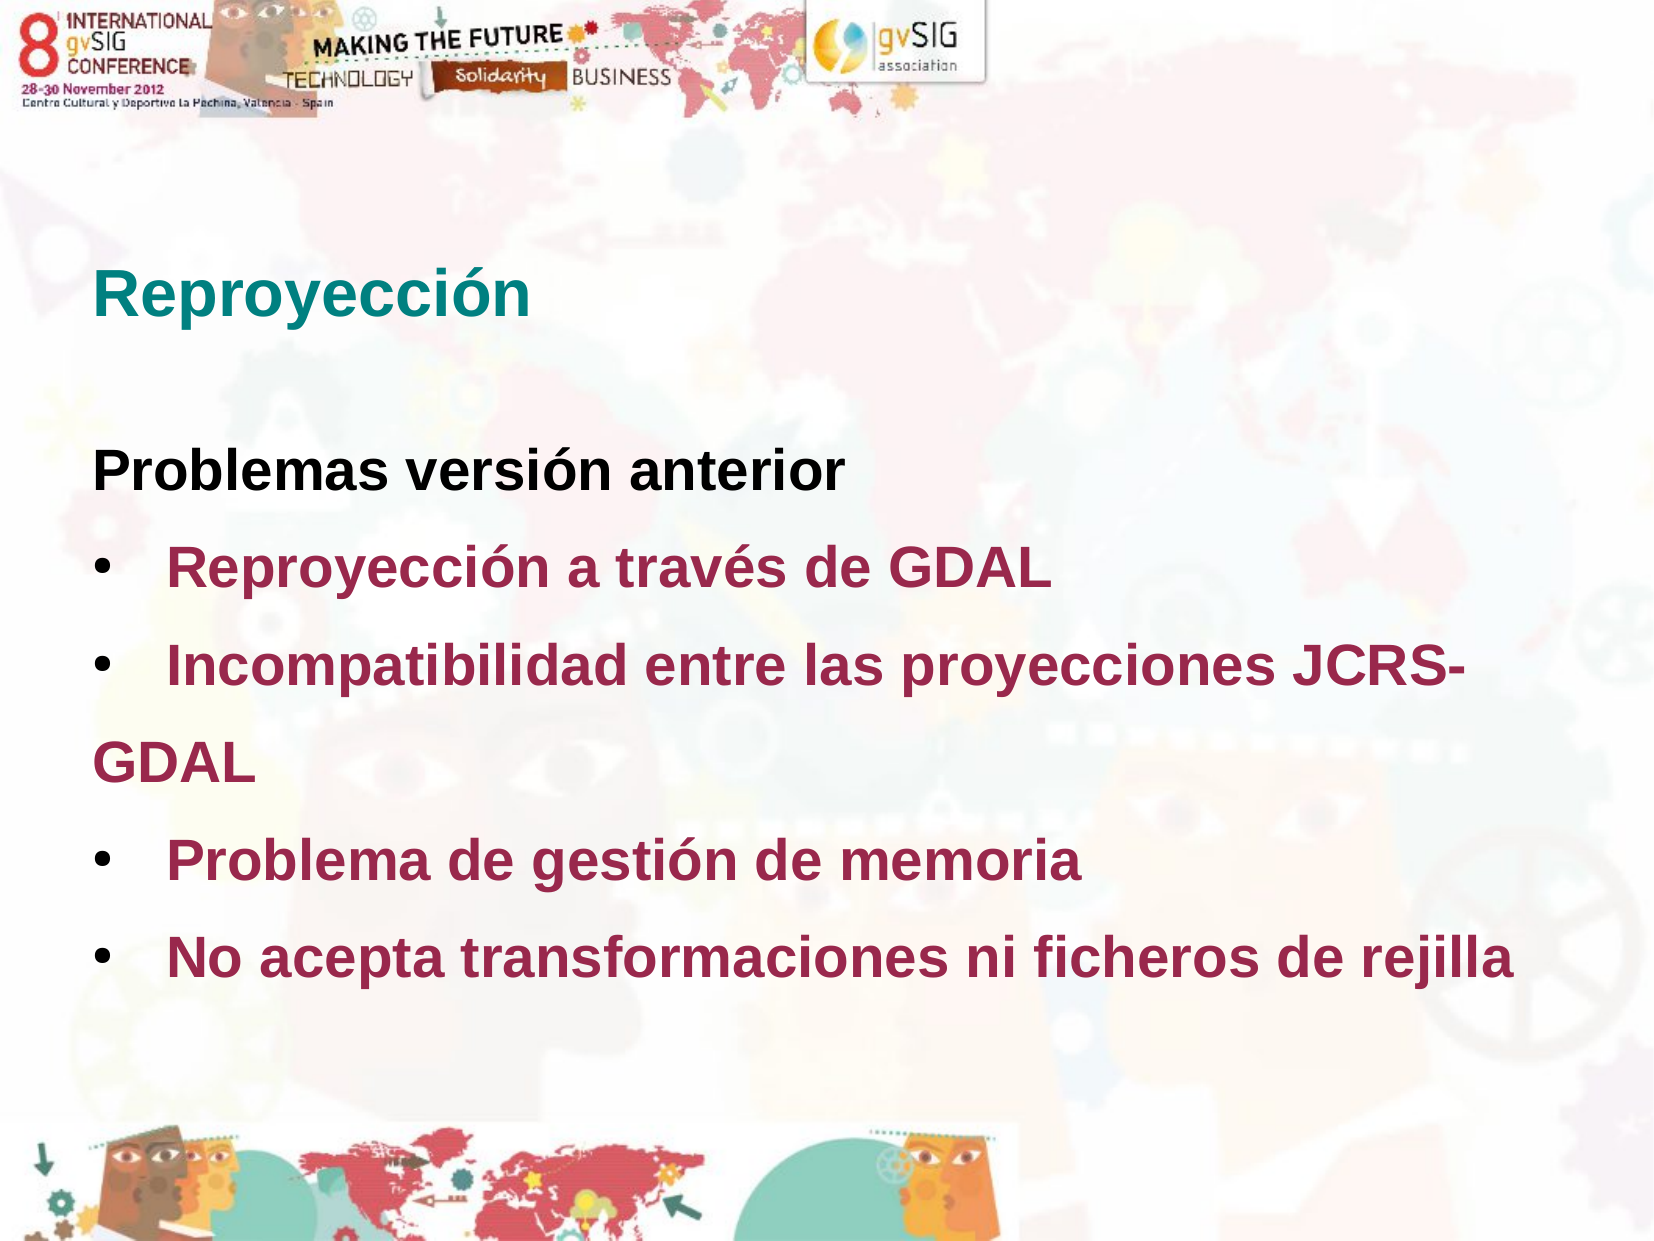

# Reproyección
Problemas versión anterior
	Reproyección a través de GDAL
	Incompatibilidad entre las proyecciones JCRS-GDAL
	Problema de gestión de memoria
	No acepta transformaciones ni ficheros de rejilla